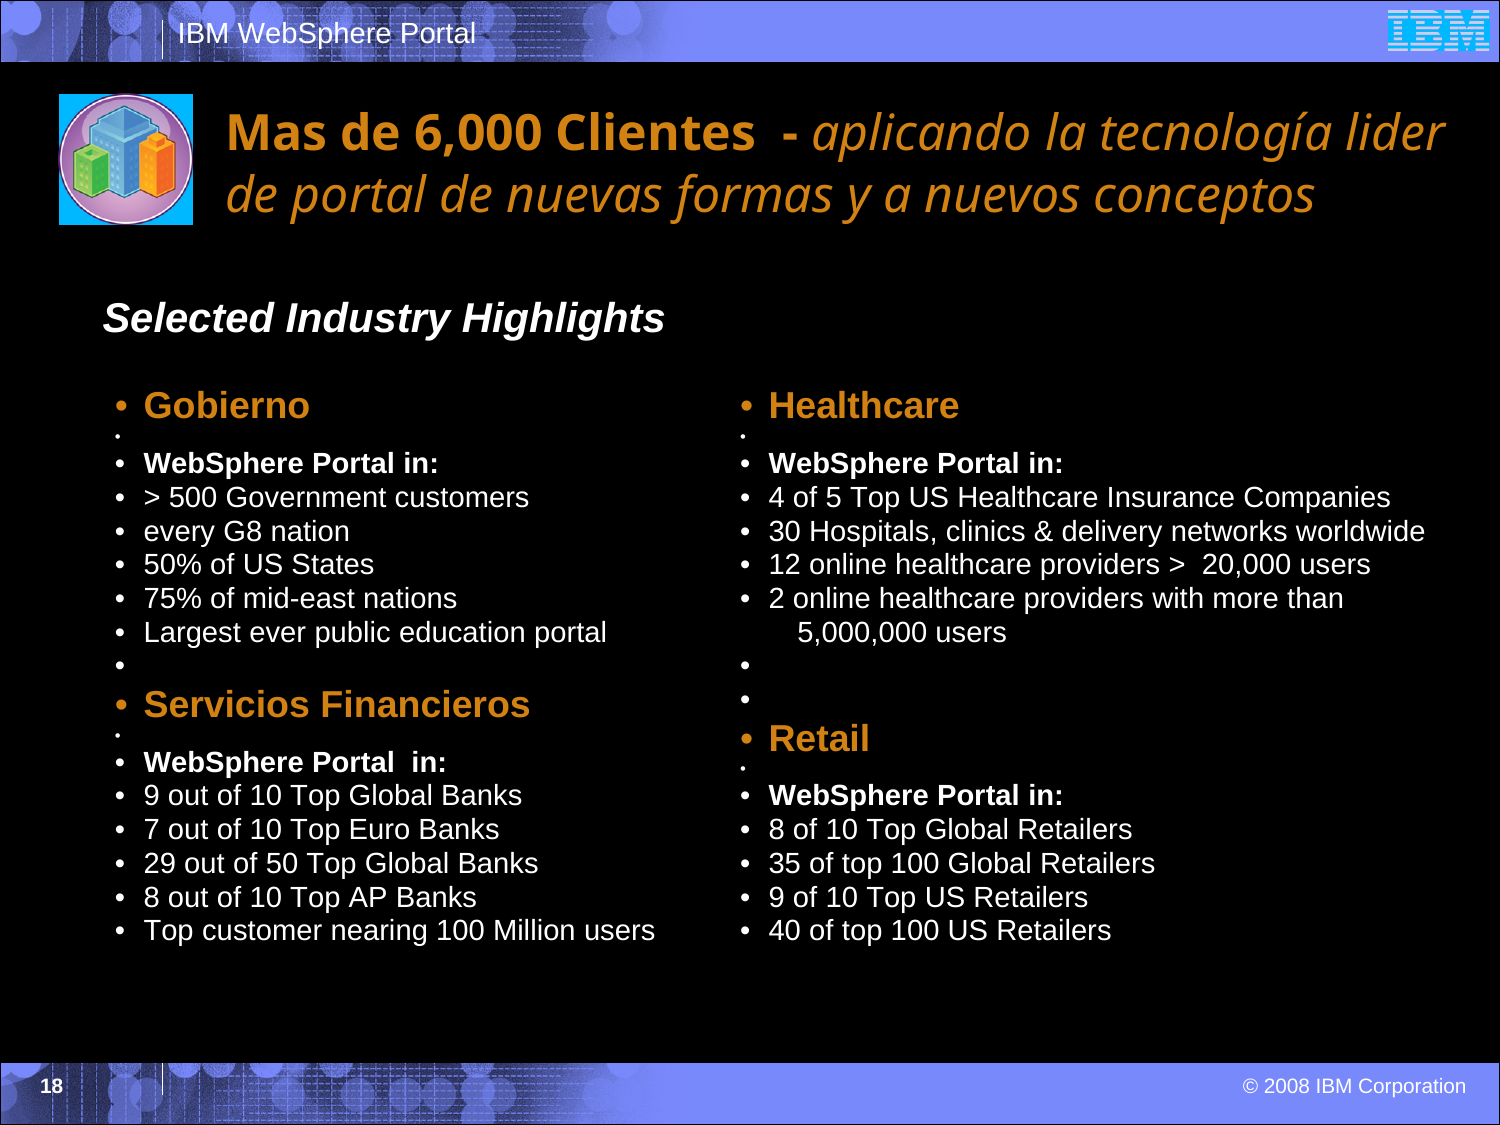

Mas de 6,000 Clientes - aplicando la tecnología lider de portal de nuevas formas y a nuevos conceptos
Selected Industry Highlights
Gobierno
WebSphere Portal in:
> 500 Government customers
every G8 nation
50% of US States
75% of mid-east nations
Largest ever public education portal
Servicios Financieros
WebSphere Portal in:
9 out of 10 Top Global Banks
7 out of 10 Top Euro Banks
29 out of 50 Top Global Banks
8 out of 10 Top AP Banks
Top customer nearing 100 Million users
Healthcare
WebSphere Portal in:
4 of 5 Top US Healthcare Insurance Companies
30 Hospitals, clinics & delivery networks worldwide
12 online healthcare providers > 20,000 users
2 online healthcare providers with more than 5,000,000 users
Retail
WebSphere Portal in:
8 of 10 Top Global Retailers
35 of top 100 Global Retailers
9 of 10 Top US Retailers
40 of top 100 US Retailers
18